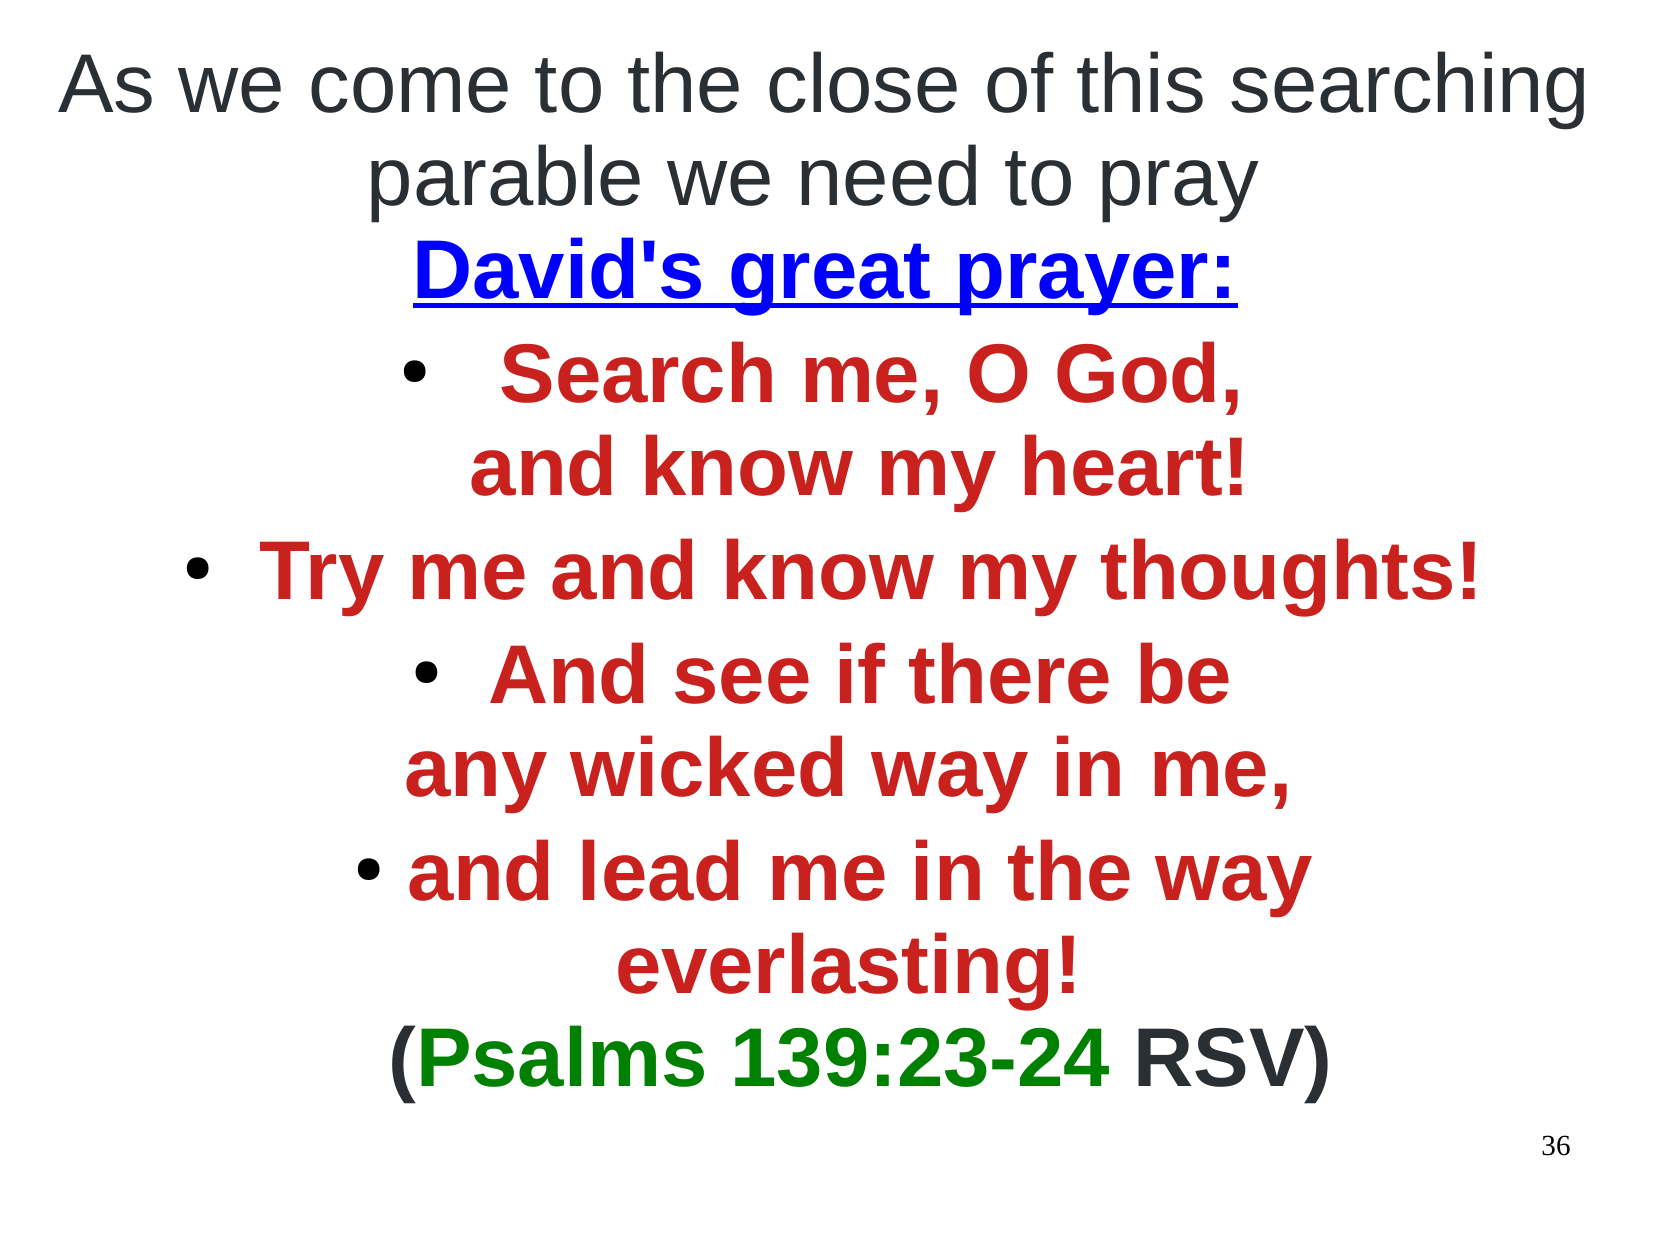

# As we come to the close of this searching parable we need to pray David's great prayer:
 Search me, O God,
and know my heart!
 Try me and know my thoughts!
 And see if there be
any wicked way in me,
and lead me in the way everlasting!
(Psalms 139:23-24 RSV)
36